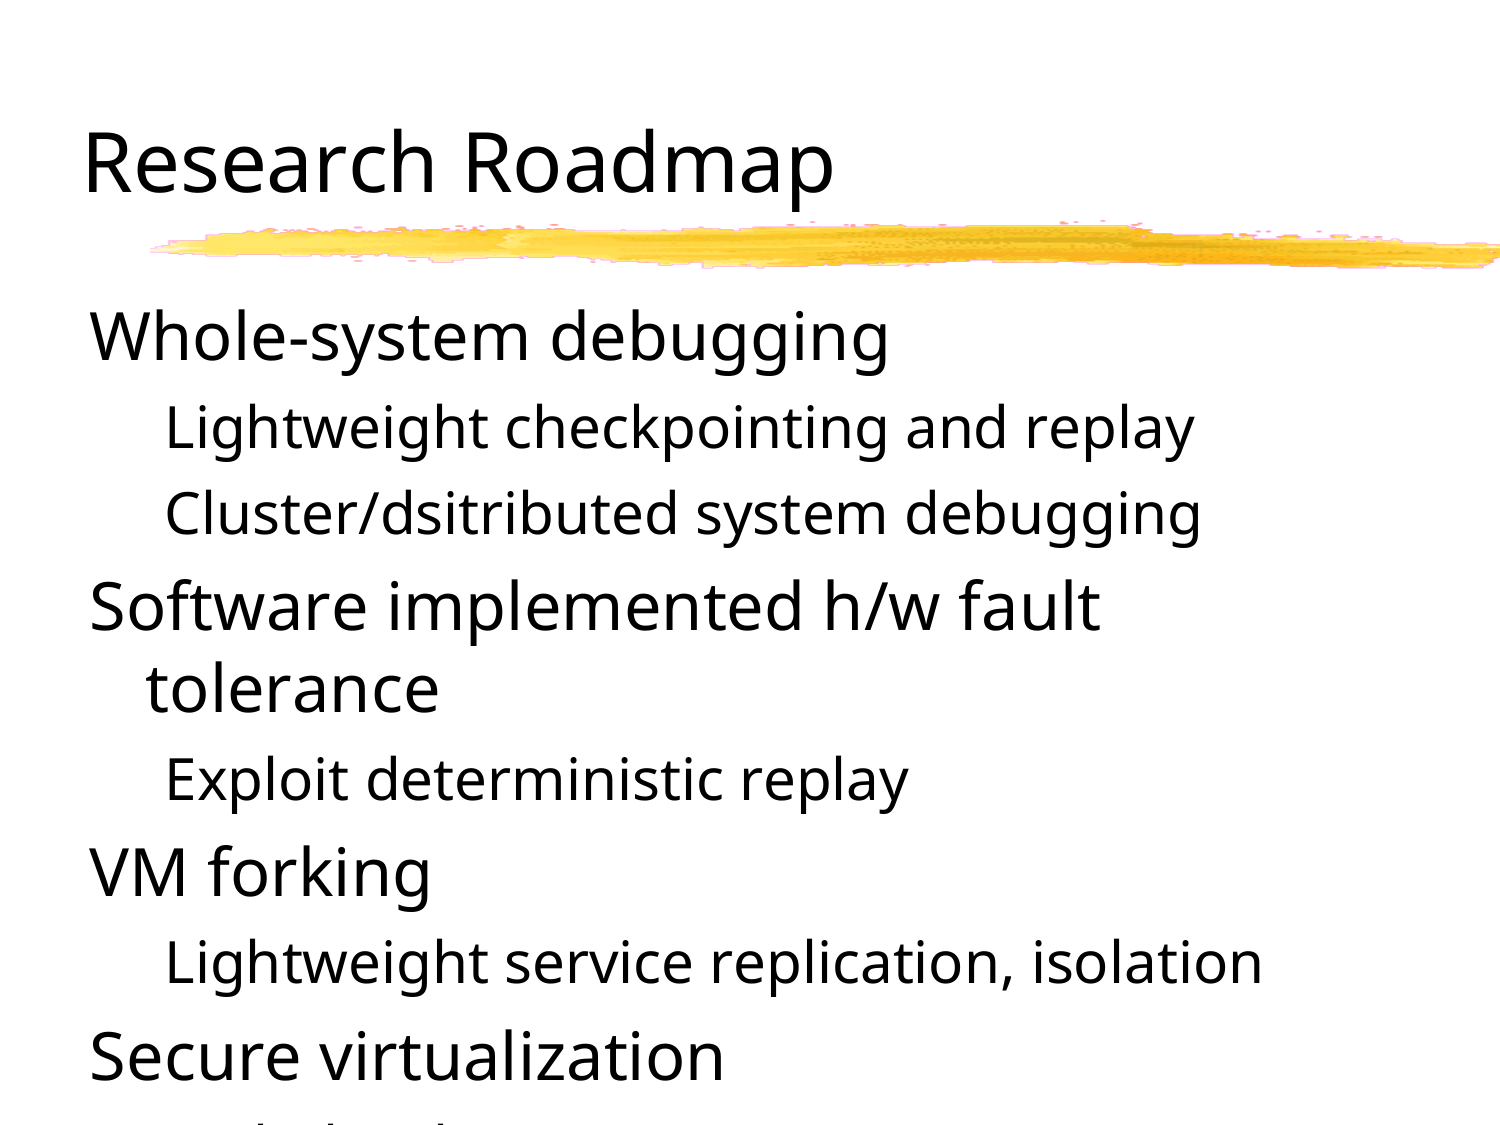

# Research Roadmap
Whole-system debugging
Lightweight checkpointing and replay
Cluster/dsitributed system debugging
Software implemented h/w fault tolerance
Exploit deterministic replay
VM forking
Lightweight service replication, isolation
Secure virtualization
Multi-level secure Xen